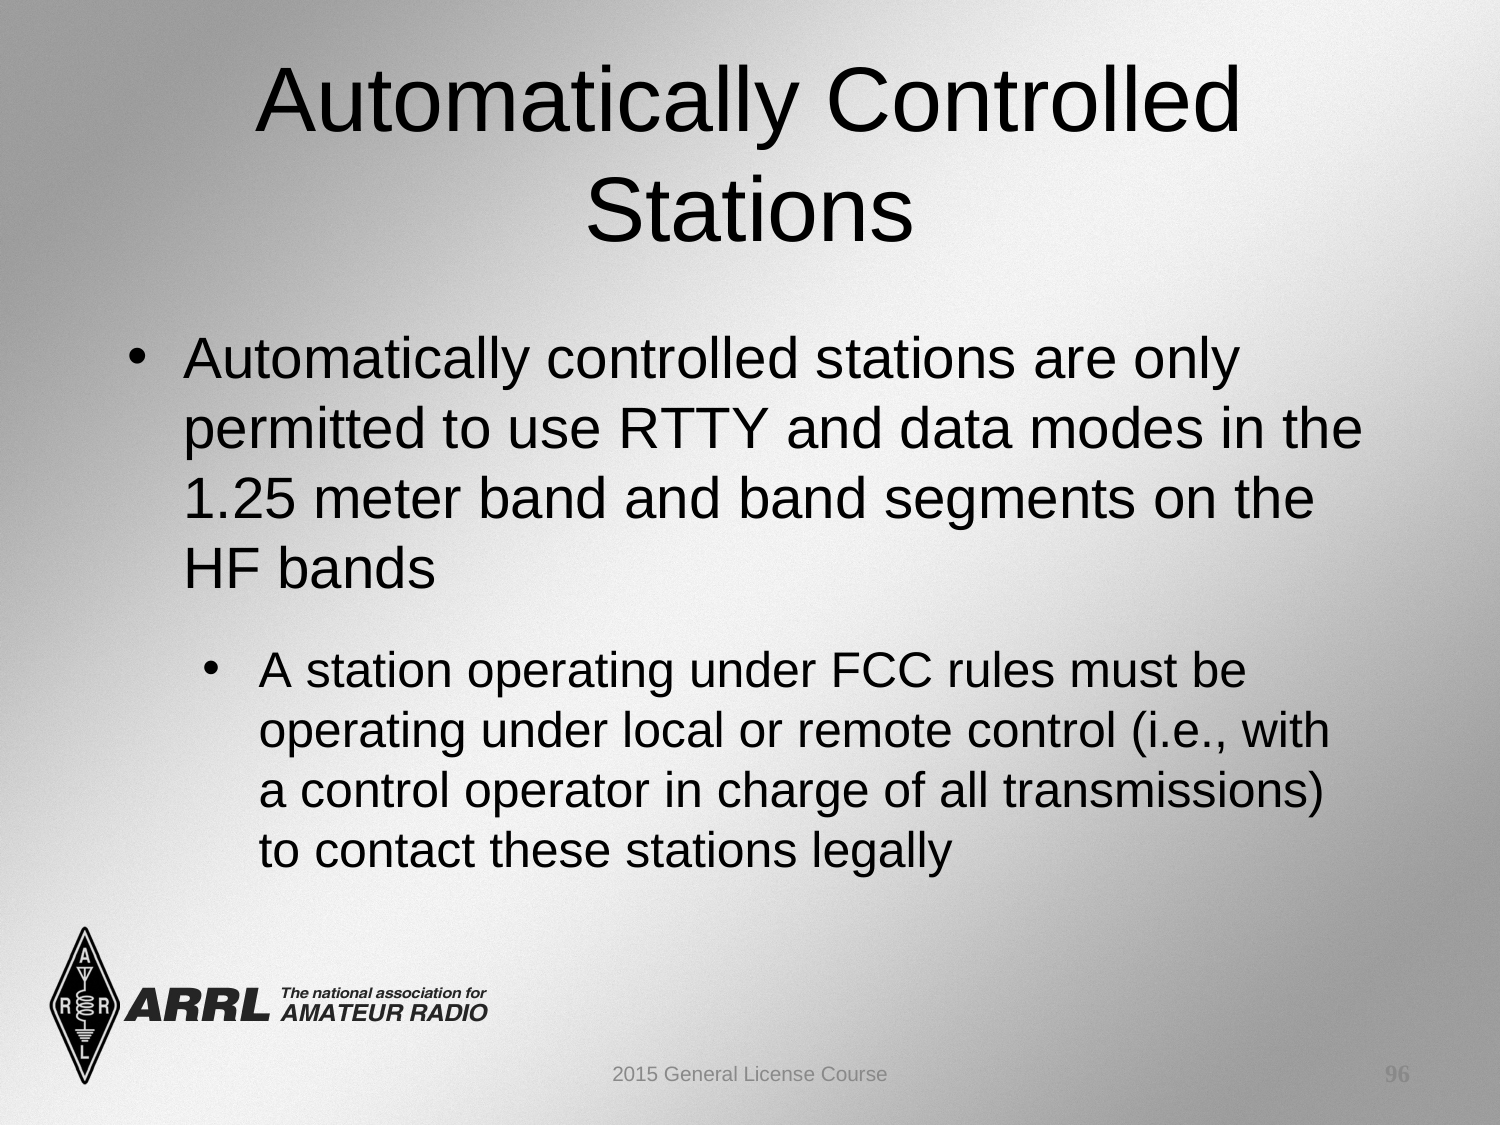

Automatically Controlled Stations
Automatically controlled stations are only permitted to use RTTY and data modes in the 1.25 meter band and band segments on the HF bands
A station operating under FCC rules must be operating under local or remote control (i.e., with a control operator in charge of all transmissions) to contact these stations legally
2015 General License Course